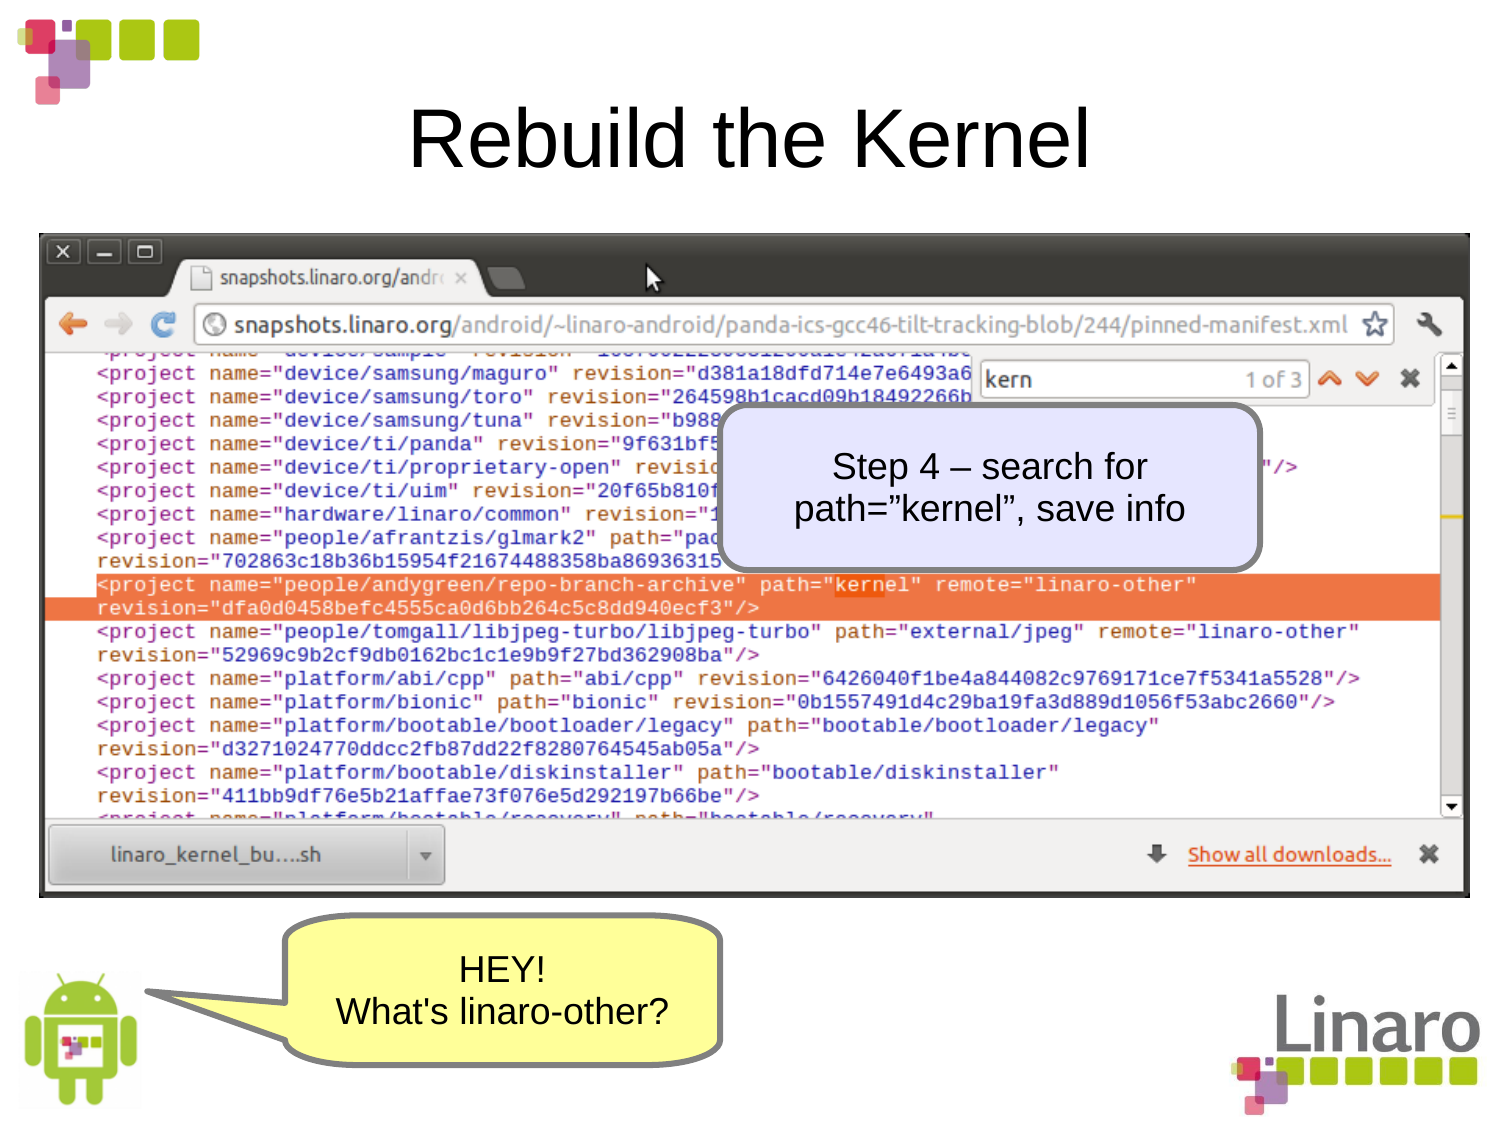

# Rebuild the Kernel
Step 4 – search for path=”kernel”, save info
HEY!
What's linaro-other?